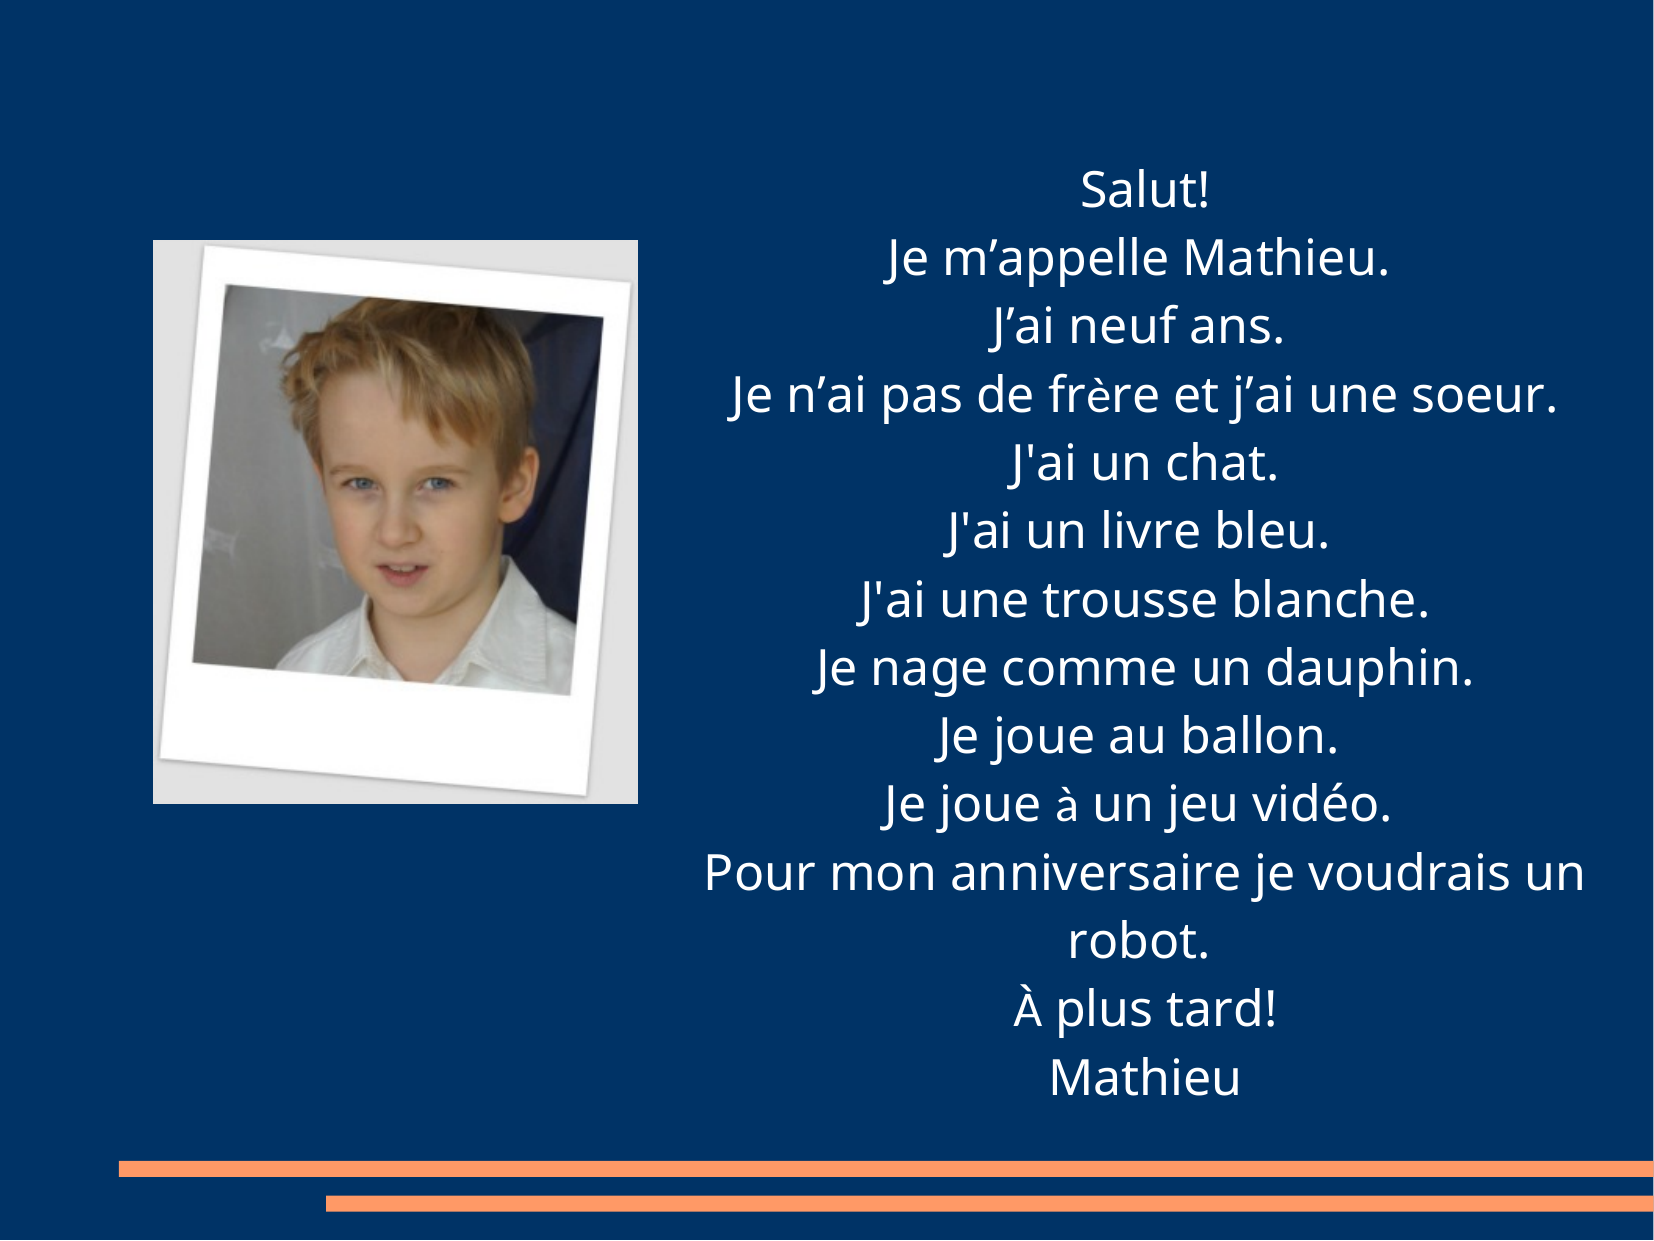

# Salut!
Je m’appelle Mathieu.
J’ai neuf ans.
Je n’ai pas de frère et j’ai une soeur.
 J'ai un chat.
J'ai un livre bleu.
J'ai une trousse blanche.
 Je nage comme un dauphin.
Je joue au ballon.
Je joue à un jeu vidéo.
Pour mon anniversaire je voudrais un robot.
À plus tard!
Mathieu